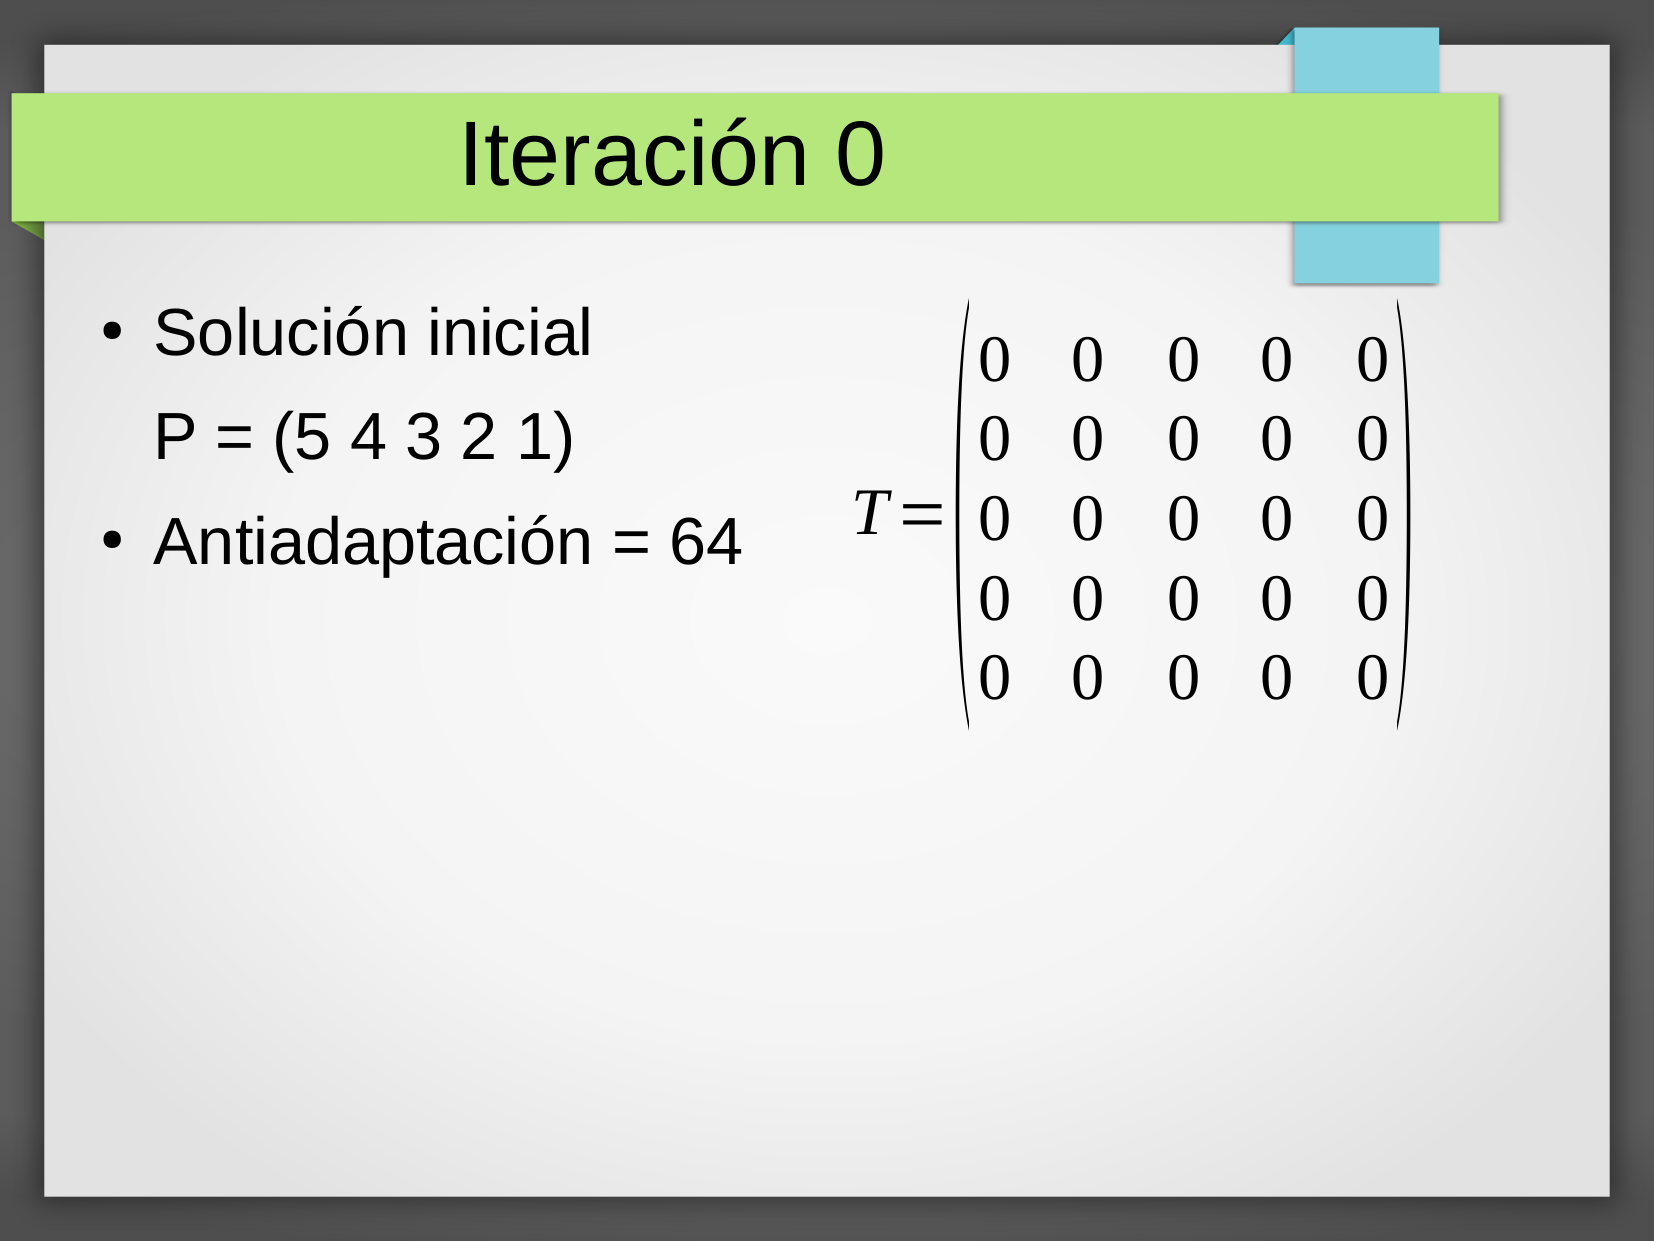

# Iteración 0
Solución inicial
P = (5 4 3 2 1)
Antiadaptación = 64